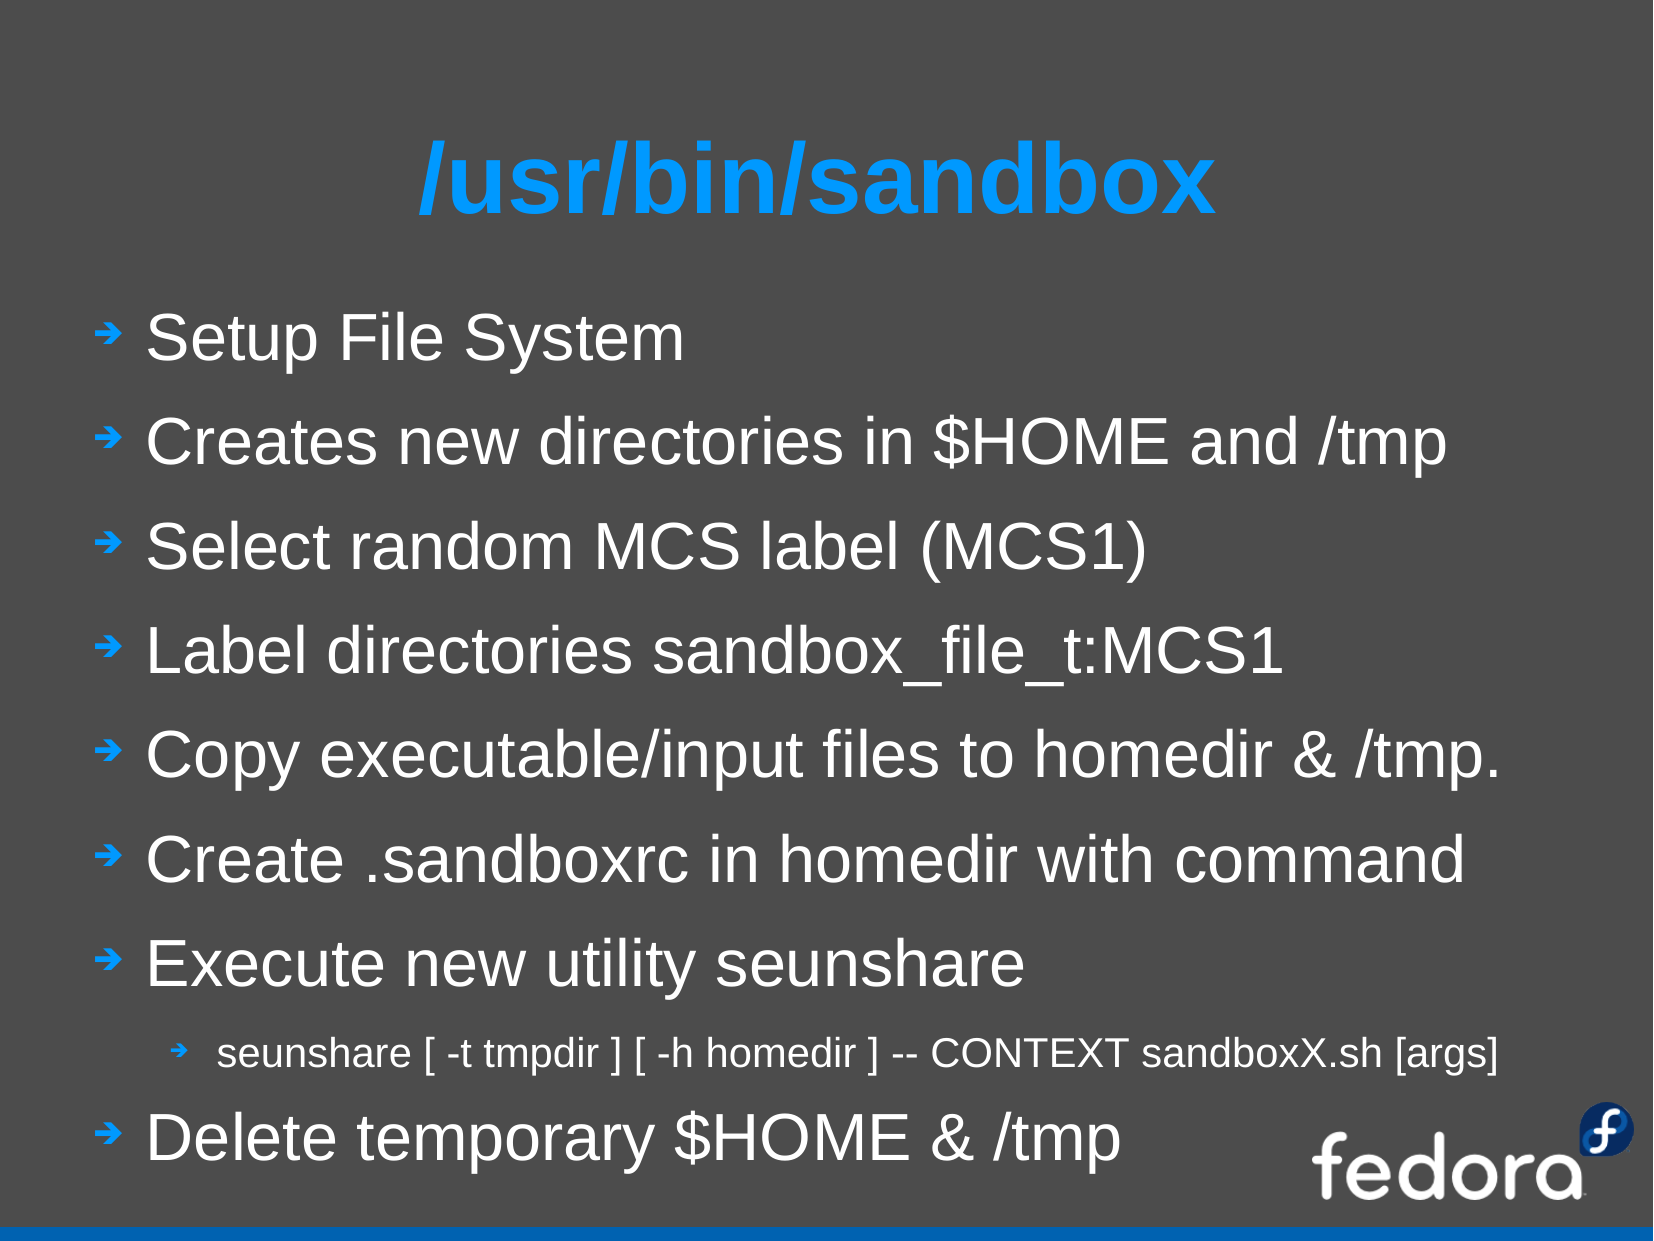

# /usr/bin/sandbox
Setup File System
Creates new directories in $HOME and /tmp
Select random MCS label (MCS1)
Label directories sandbox_file_t:MCS1
Copy executable/input files to homedir & /tmp.
Create .sandboxrc in homedir with command
Execute new utility seunshare
seunshare [ -t tmpdir ] [ -h homedir ] -- CONTEXT sandboxX.sh [args]
Delete temporary $HOME & /tmp